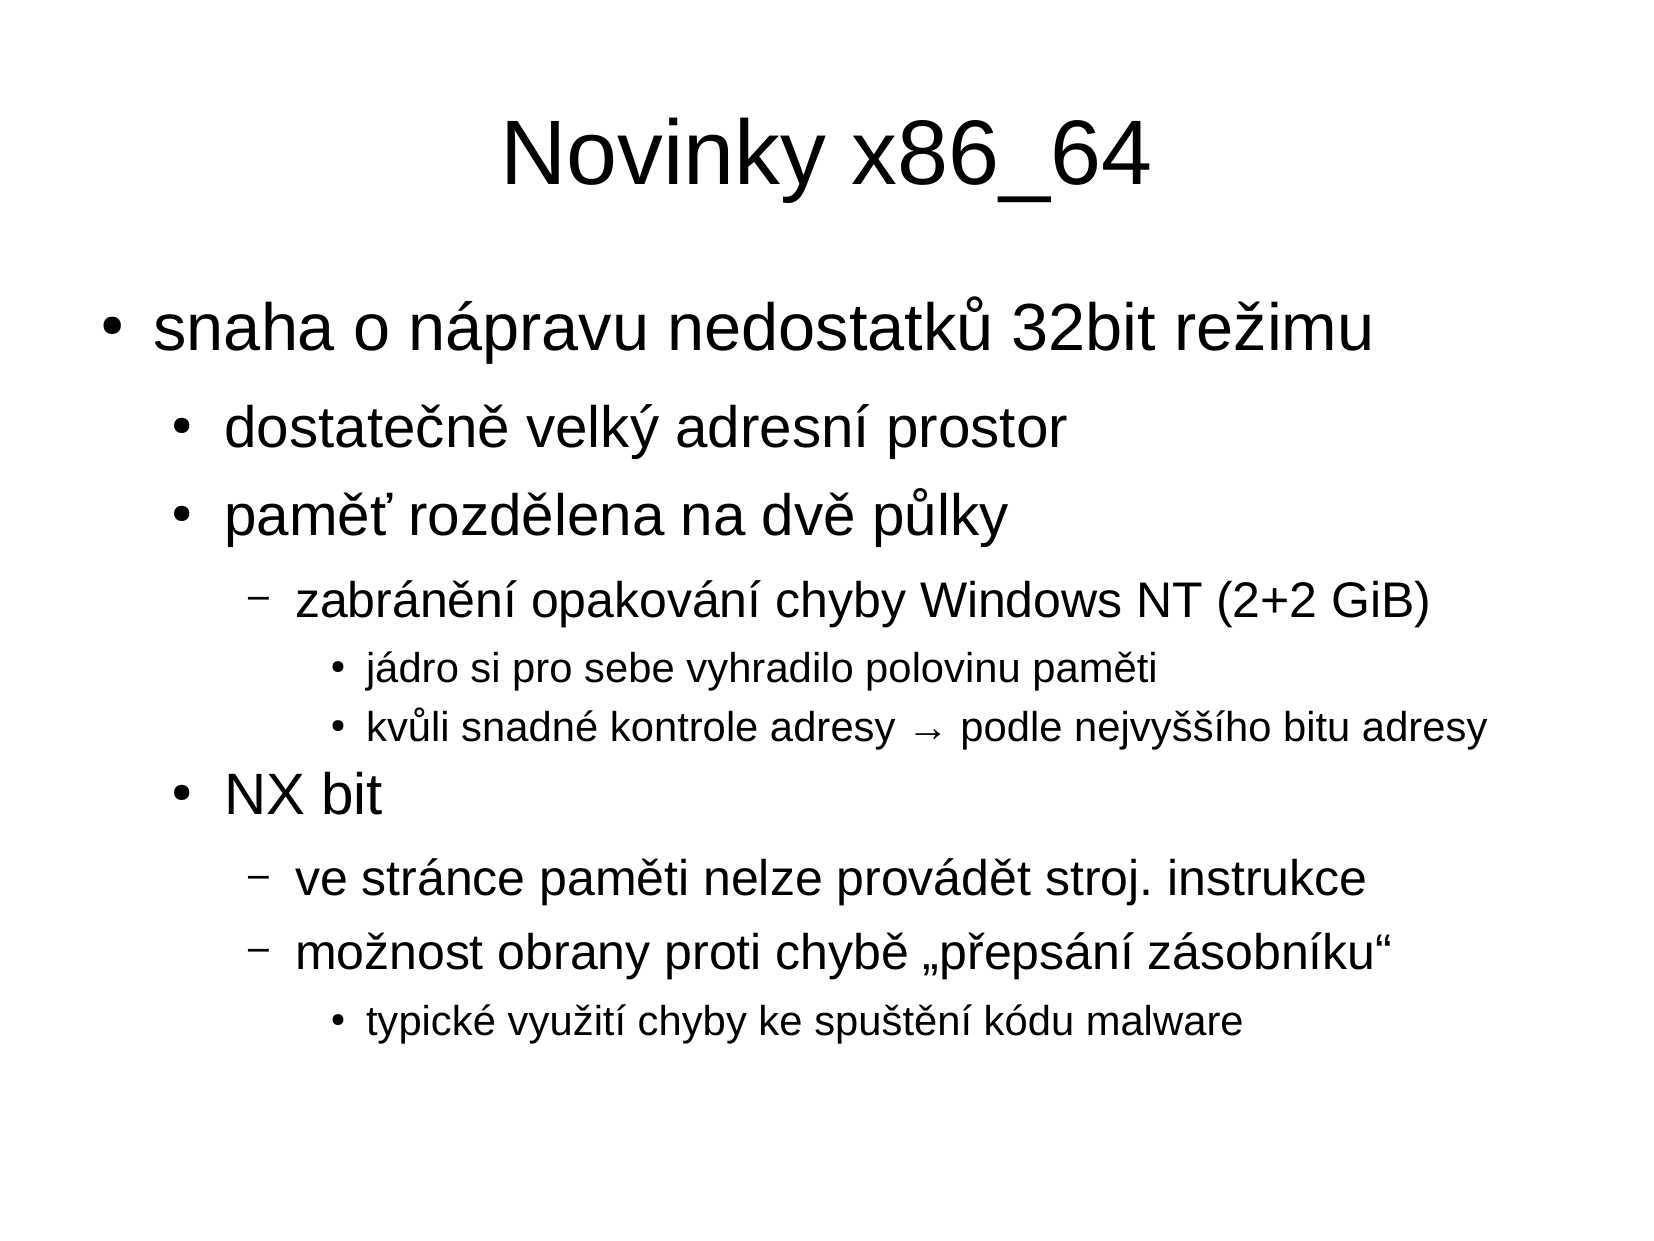

# Novinky x86_64
snaha o nápravu nedostatků 32bit režimu
dostatečně velký adresní prostor
paměť rozdělena na dvě půlky
zabránění opakování chyby Windows NT (2+2 GiB)
jádro si pro sebe vyhradilo polovinu paměti
kvůli snadné kontrole adresy → podle nejvyššího bitu adresy
NX bit
ve stránce paměti nelze provádět stroj. instrukce
možnost obrany proti chybě „přepsání zásobníku“
typické využití chyby ke spuštění kódu malware